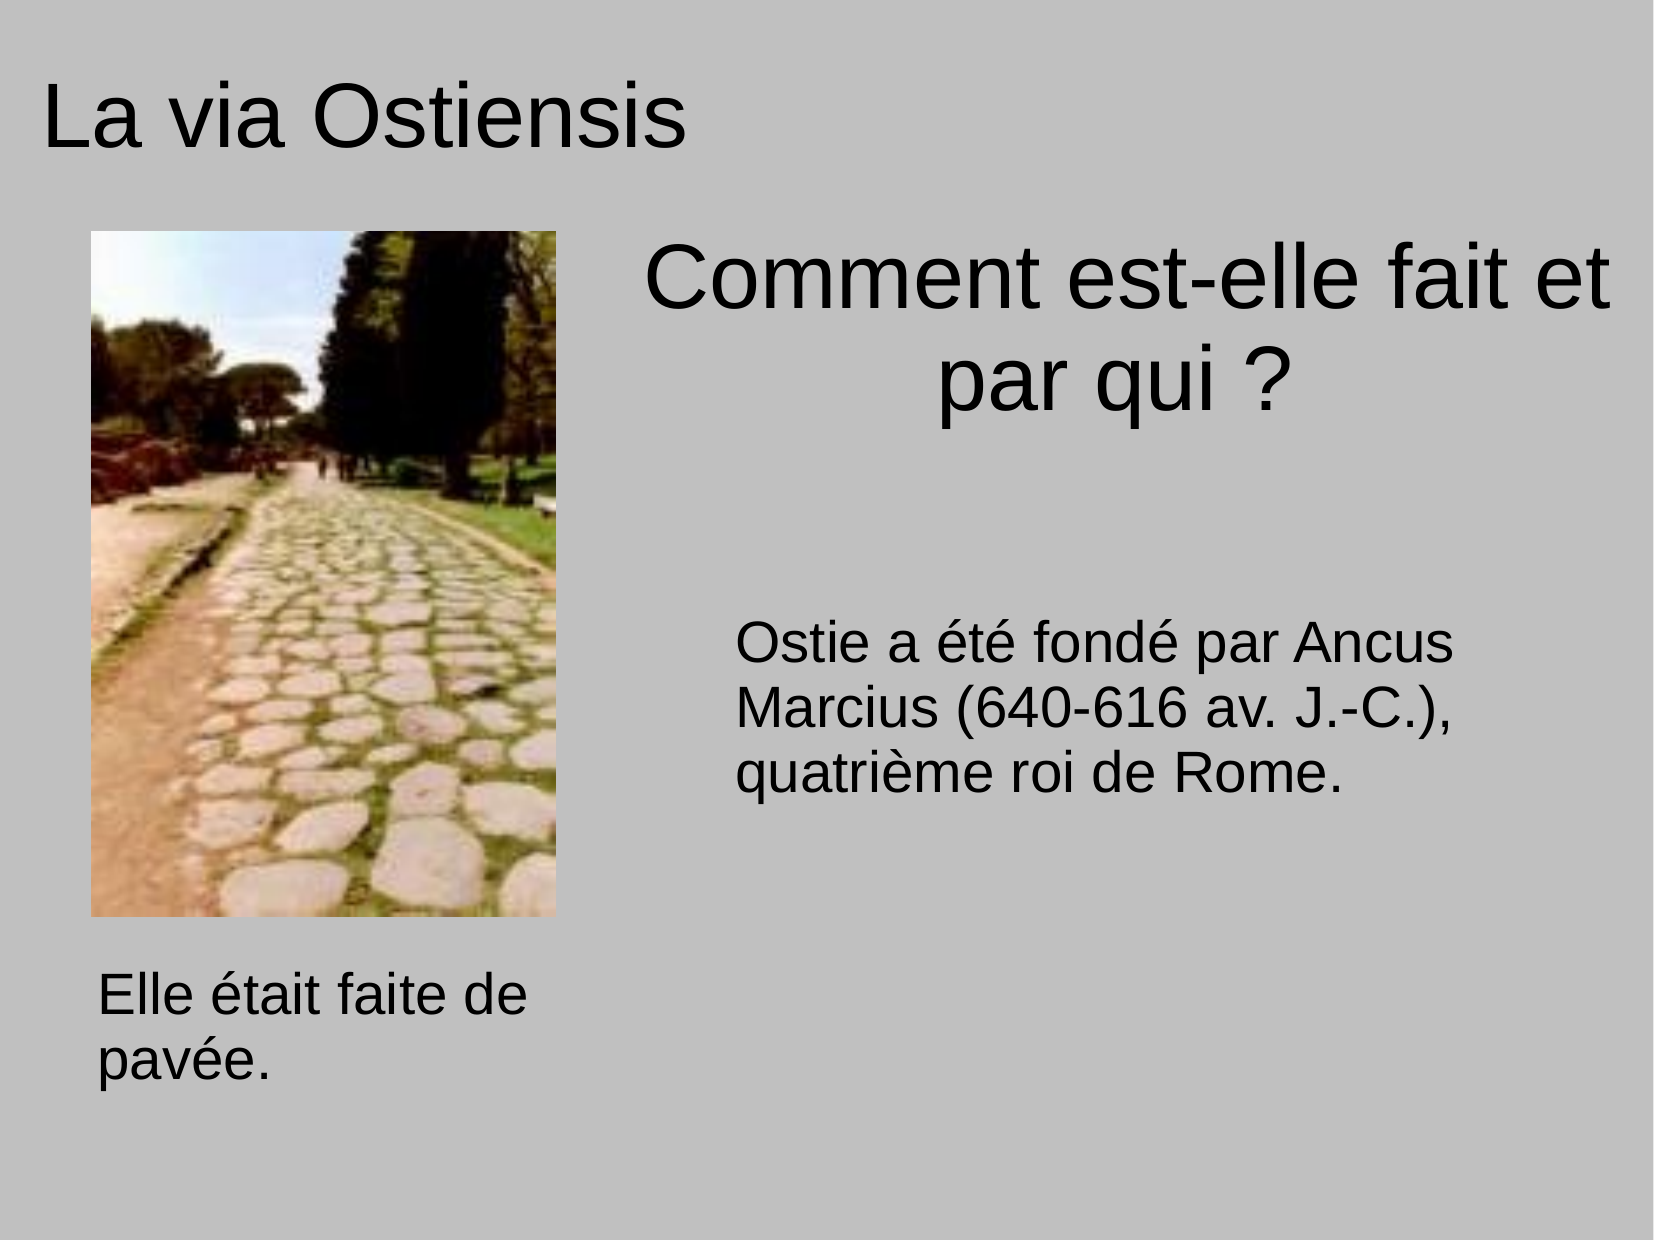

# La via Ostiensis
Comment est-elle fait et par qui ?
Ostie a été fondé par Ancus Marcius (640-616 av. J.-C.), quatrième roi de Rome.
Elle était faite de pavée.